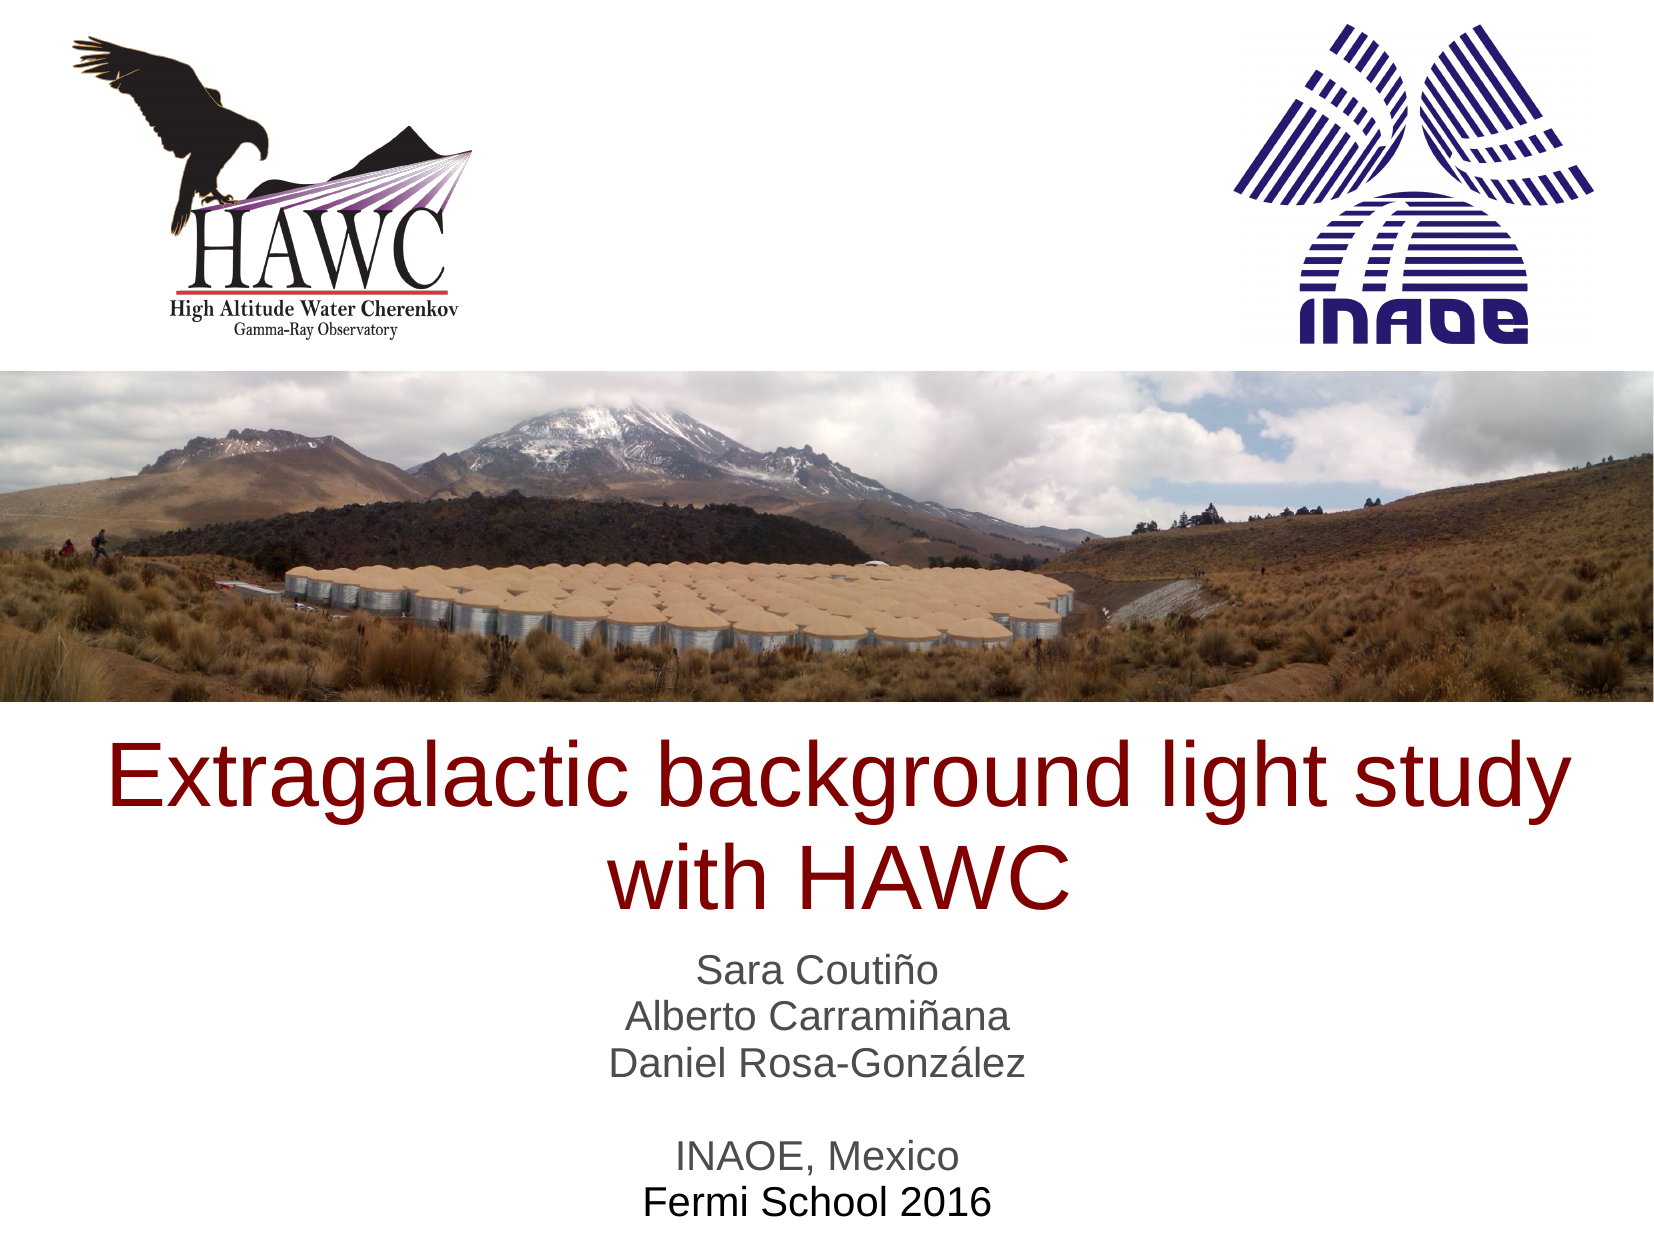

# Extragalactic background light study with HAWC
Sara Coutiño
Alberto Carramiñana
Daniel Rosa-González
INAOE, Mexico
Fermi School 2016